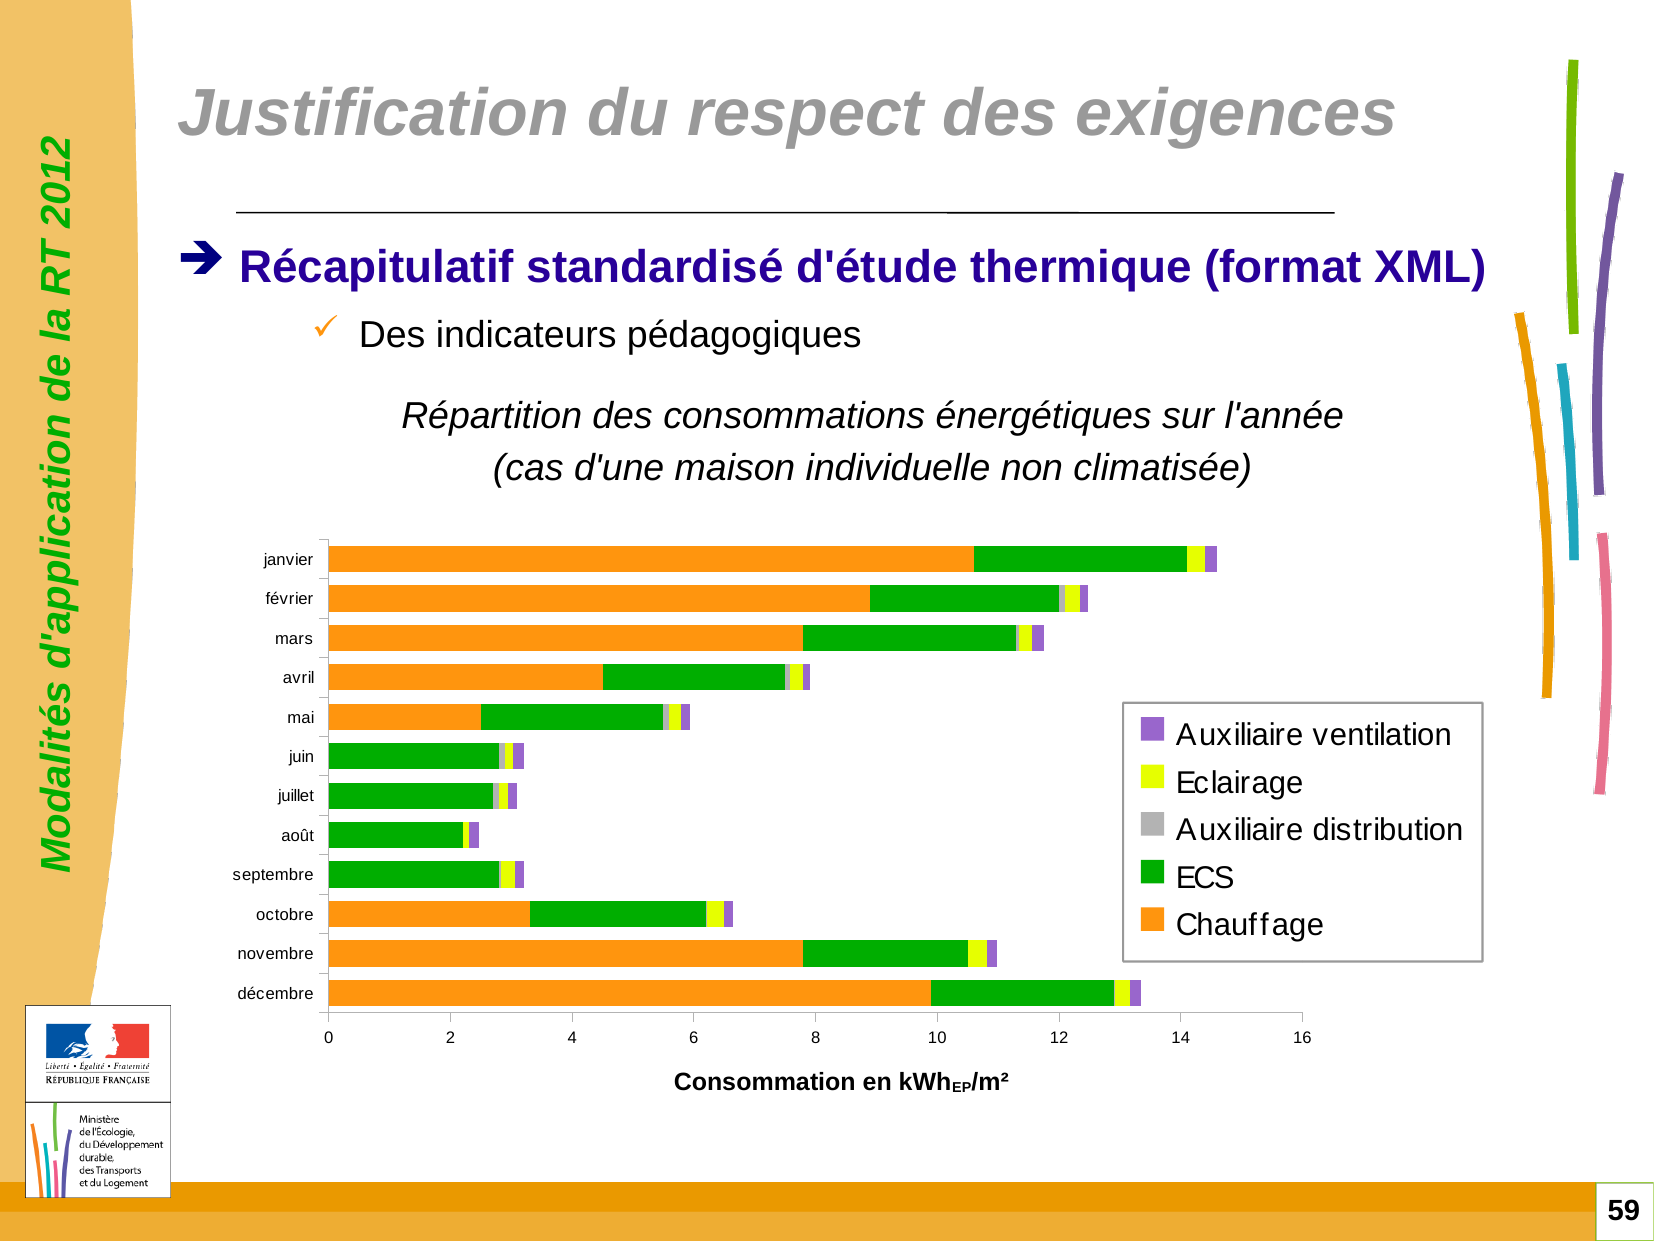

Justification du respect des exigences
# Récapitulatif standardisé d'étude thermique (format XML)
Des indicateurs pédagogiques
Répartition des consommations énergétiques sur l'année
(cas d'une maison individuelle non climatisée)
Modalités d'application de la RT 2012
### Chart
| Category | Chauffage | ECS | Auxiliaire distribution | Eclairage | Auxiliaire ventilation |
|---|---|---|---|---|---|
| janvier | 10.6 | 3.5 | 0.0 | 0.3 | 0.2 |
| février | 8.9 | 3.1 | 0.1 | 0.25 | 0.13 |
| mars | 7.8 | 3.5 | 0.05 | 0.2 | 0.21 |
| avril | 4.5 | 3.0 | 0.08 | 0.21 | 0.12 |
| mai | 2.5 | 3.0 | 0.09 | 0.19 | 0.15 |
| juin | None | 2.8 | 0.1 | 0.13 | 0.17 |
| juillet | None | 2.7 | 0.09 | 0.15 | 0.15 |
| août | None | 2.2 | 0.0 | 0.1 | 0.16 |
| septembre | None | 2.8 | 0.03 | 0.23 | 0.14 |
| octobre | 3.3 | 2.9 | 0.02 | 0.28 | 0.15 |
| novembre | 7.8 | 2.7 | 0.01 | 0.3 | 0.17 |
| décembre | 9.9 | 3.0 | 0.02 | 0.25 | 0.18 |
Consommation en kWhEP/m²
59